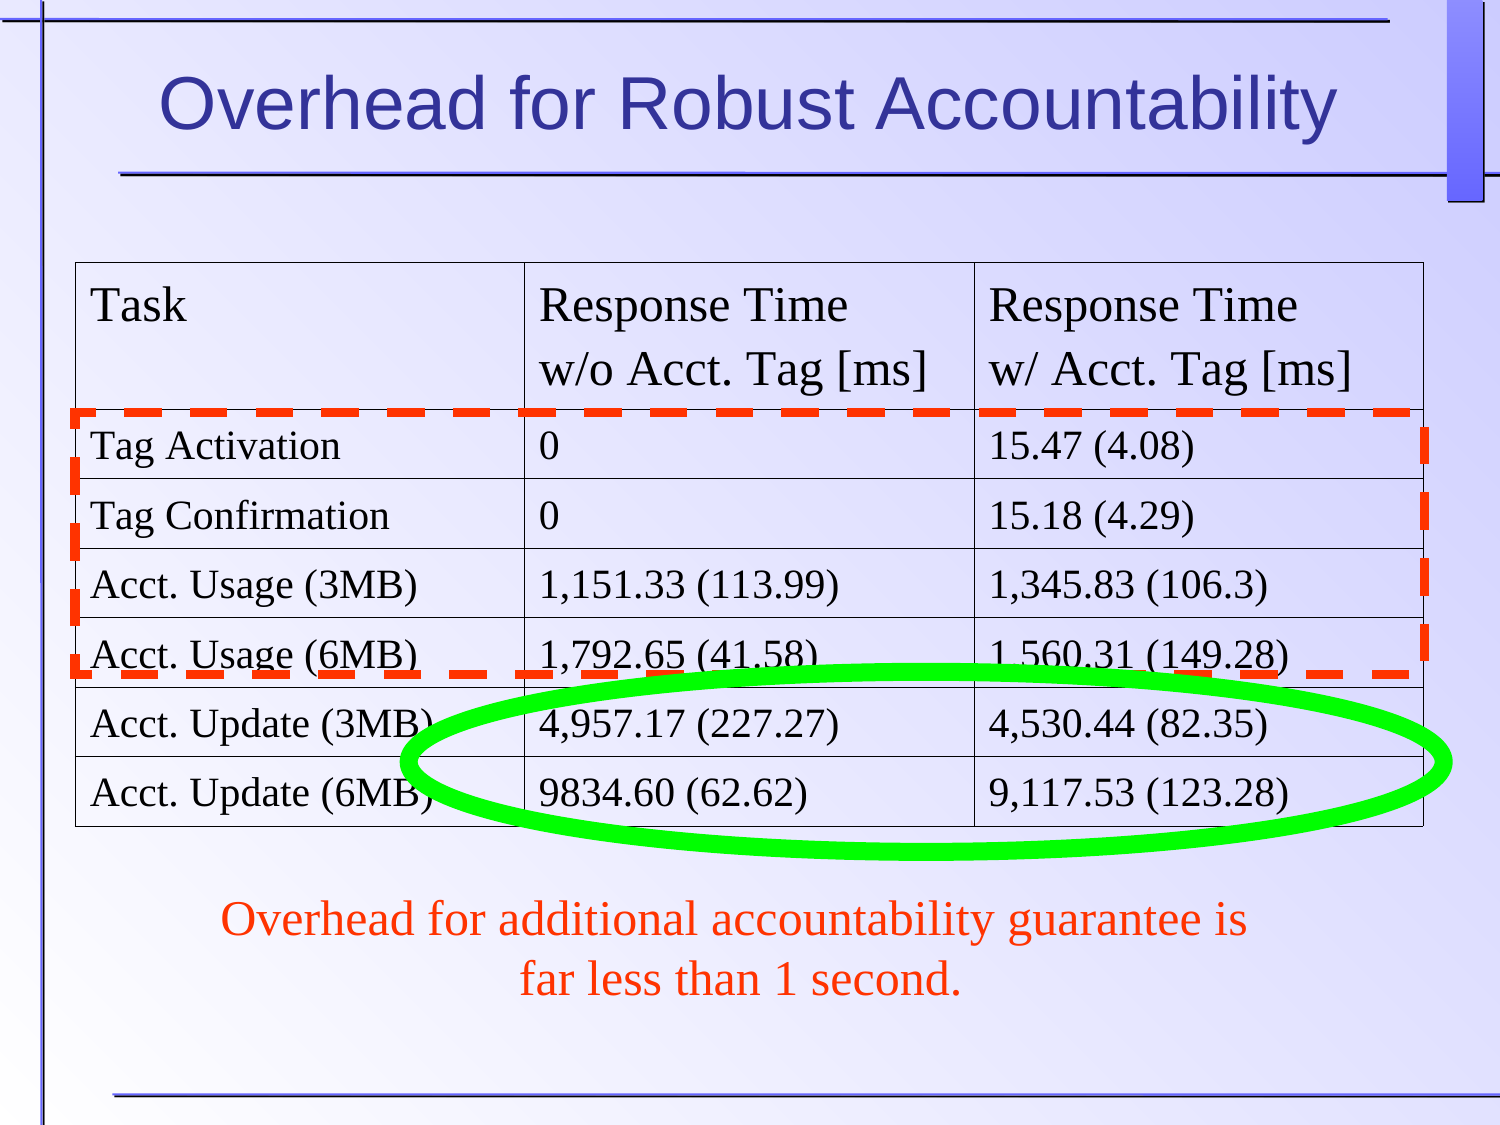

# Overhead for Robust Accountability
| Task | Response Time w/o Acct. Tag [ms] | Response Time w/ Acct. Tag [ms] |
| --- | --- | --- |
| Tag Activation | 0 | 15.47 (4.08) |
| Tag Confirmation | 0 | 15.18 (4.29) |
| Acct. Usage (3MB) | 1,151.33 (113.99) | 1,345.83 (106.3) |
| Acct. Usage (6MB) | 1,792.65 (41.58) | 1,560.31 (149.28) |
| Acct. Update (3MB) | 4,957.17 (227.27) | 4,530.44 (82.35) |
| Acct. Update (6MB) | 9834.60 (62.62) | 9,117.53 (123.28) |
Overhead for additional accountability guarantee is
far less than 1 second.